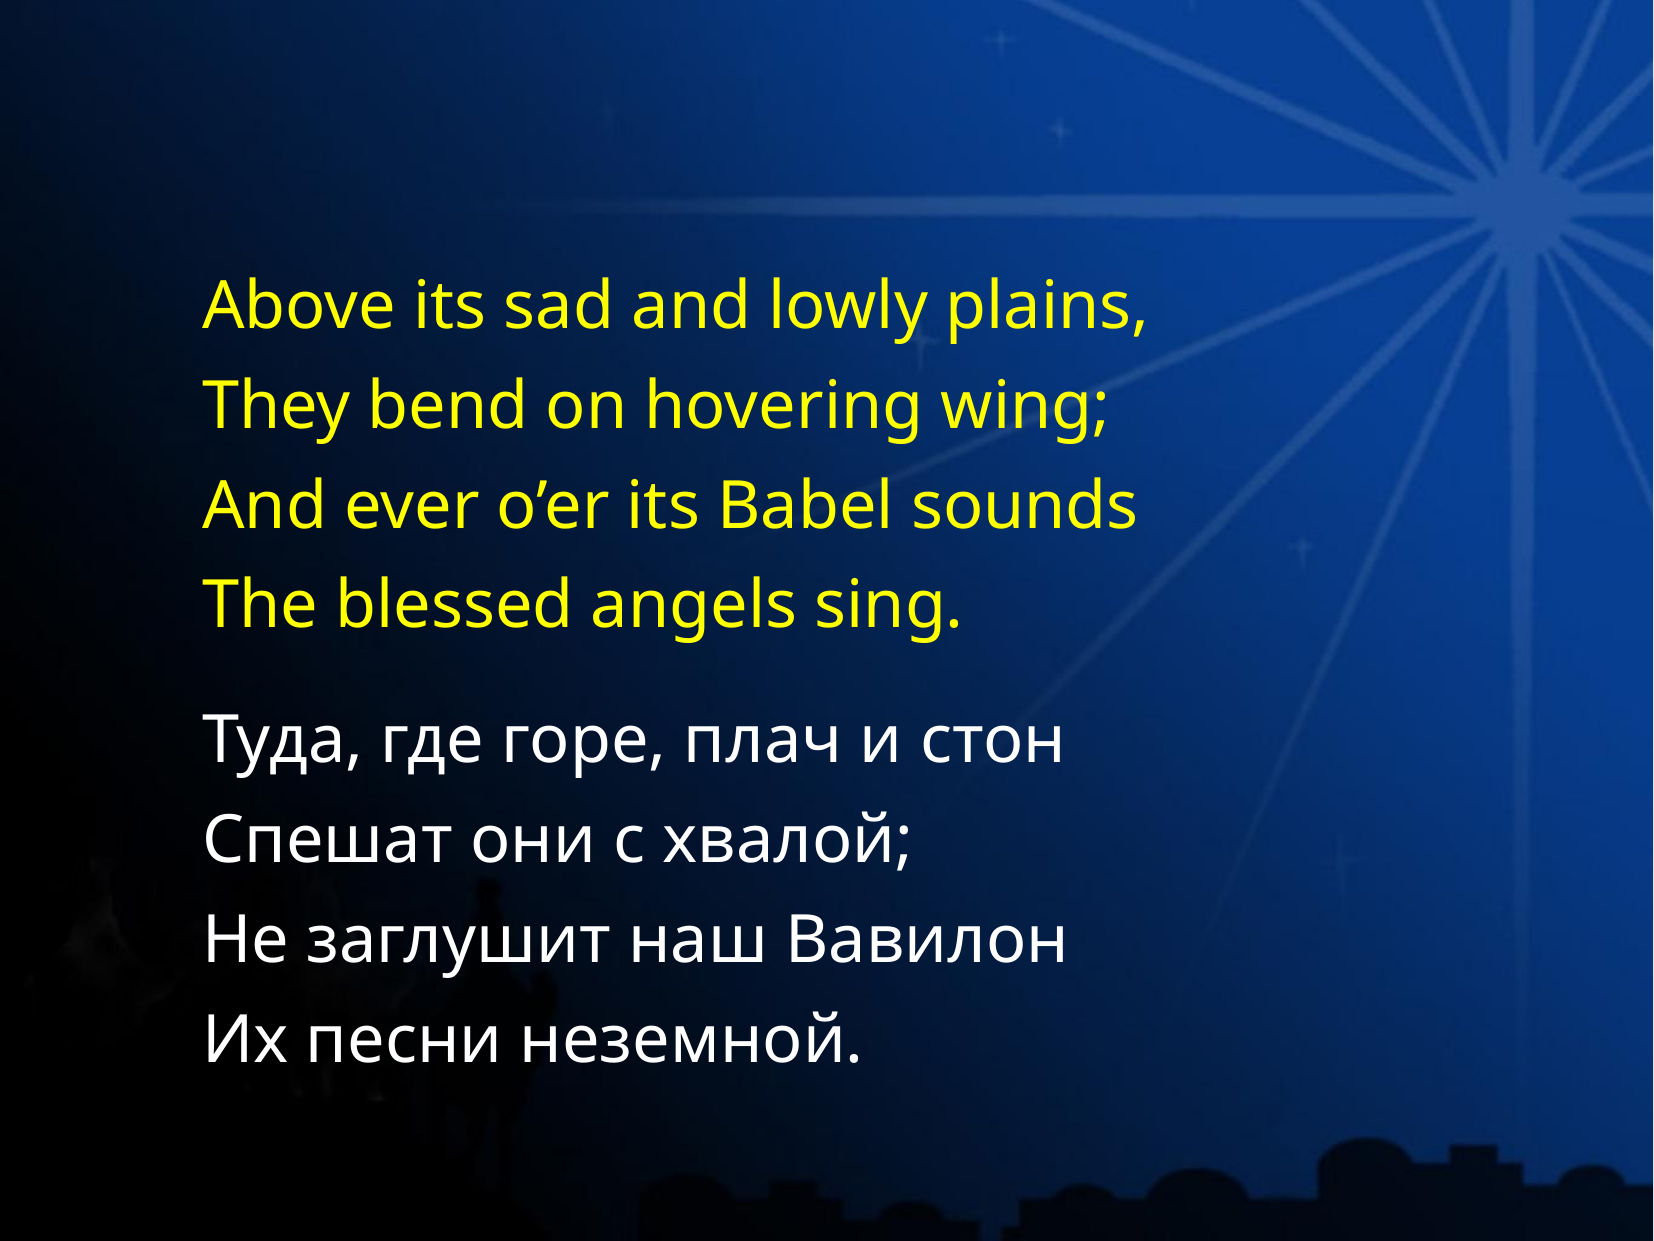

Above its sad and lowly plains,
	They bend on hovering wing;
	And ever o’er its Babel sounds
	The blessed angels sing.
	Туда, где горе, плач и стон
	Спешат они с хвалой;
	Не заглушит наш Вавилон
	Их песни неземной.